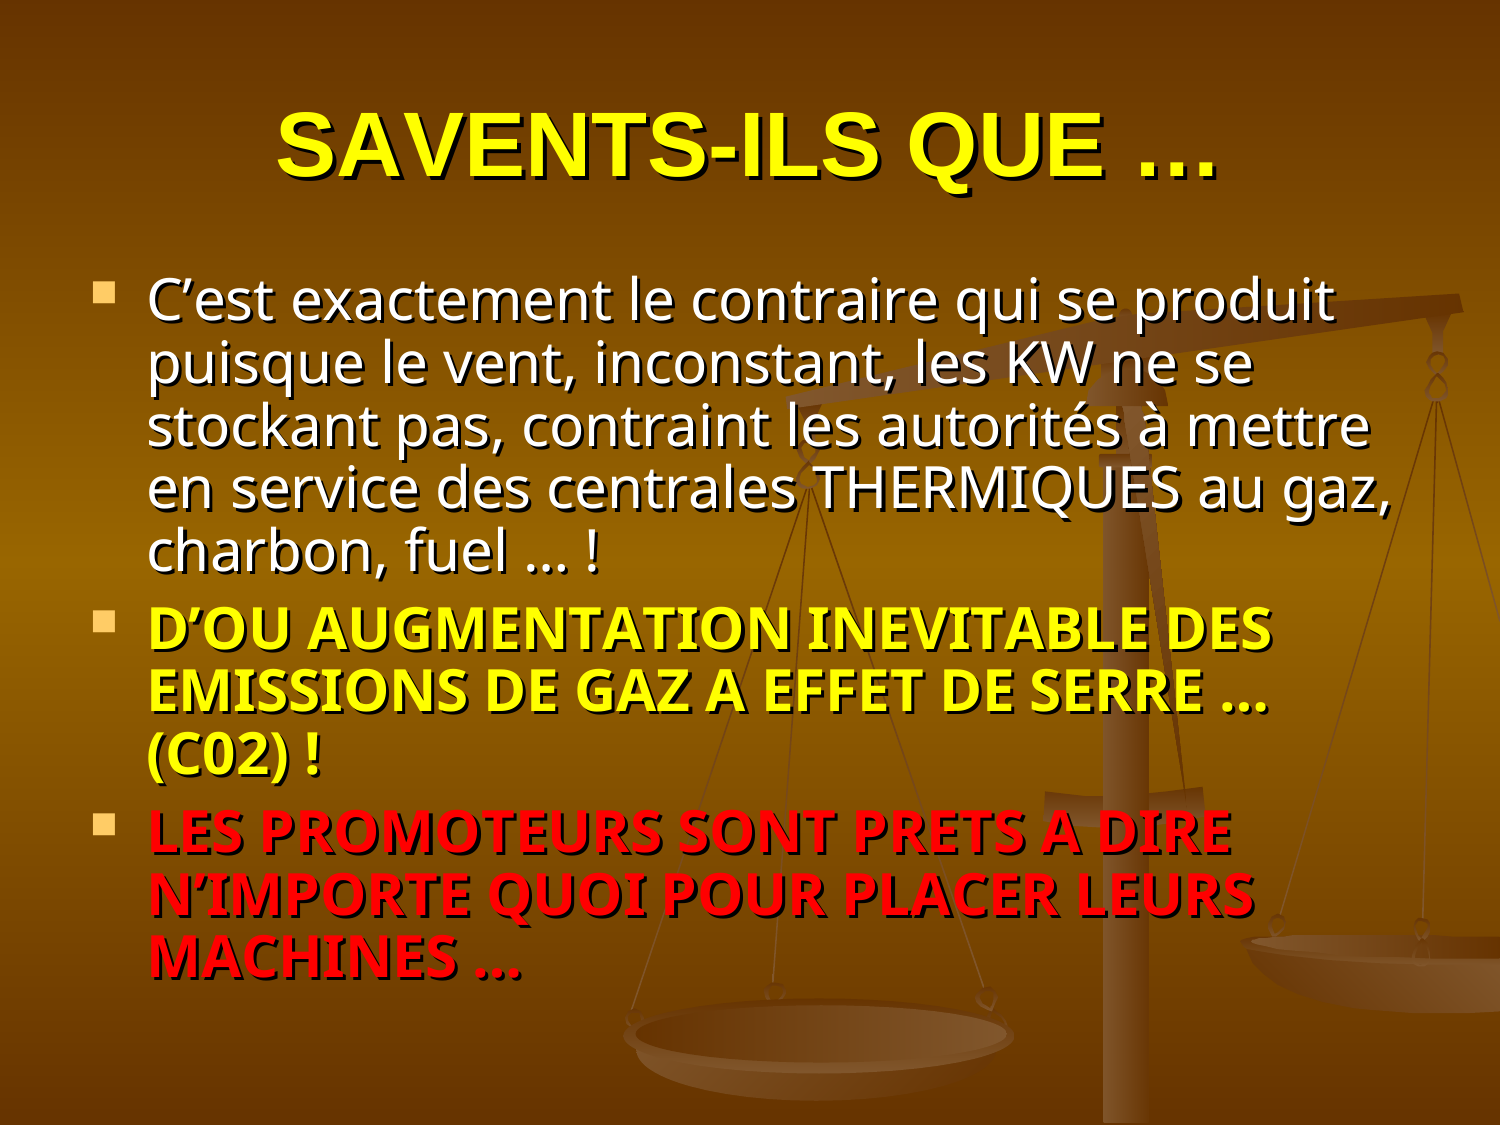

# SAVENTS-ILS QUE …
C’est exactement le contraire qui se produit puisque le vent, inconstant, les KW ne se stockant pas, contraint les autorités à mettre en service des centrales THERMIQUES au gaz, charbon, fuel … !
D’OU AUGMENTATION INEVITABLE DES EMISSIONS DE GAZ A EFFET DE SERRE … (C02) !
LES PROMOTEURS SONT PRETS A DIRE N’IMPORTE QUOI POUR PLACER LEURS MACHINES …